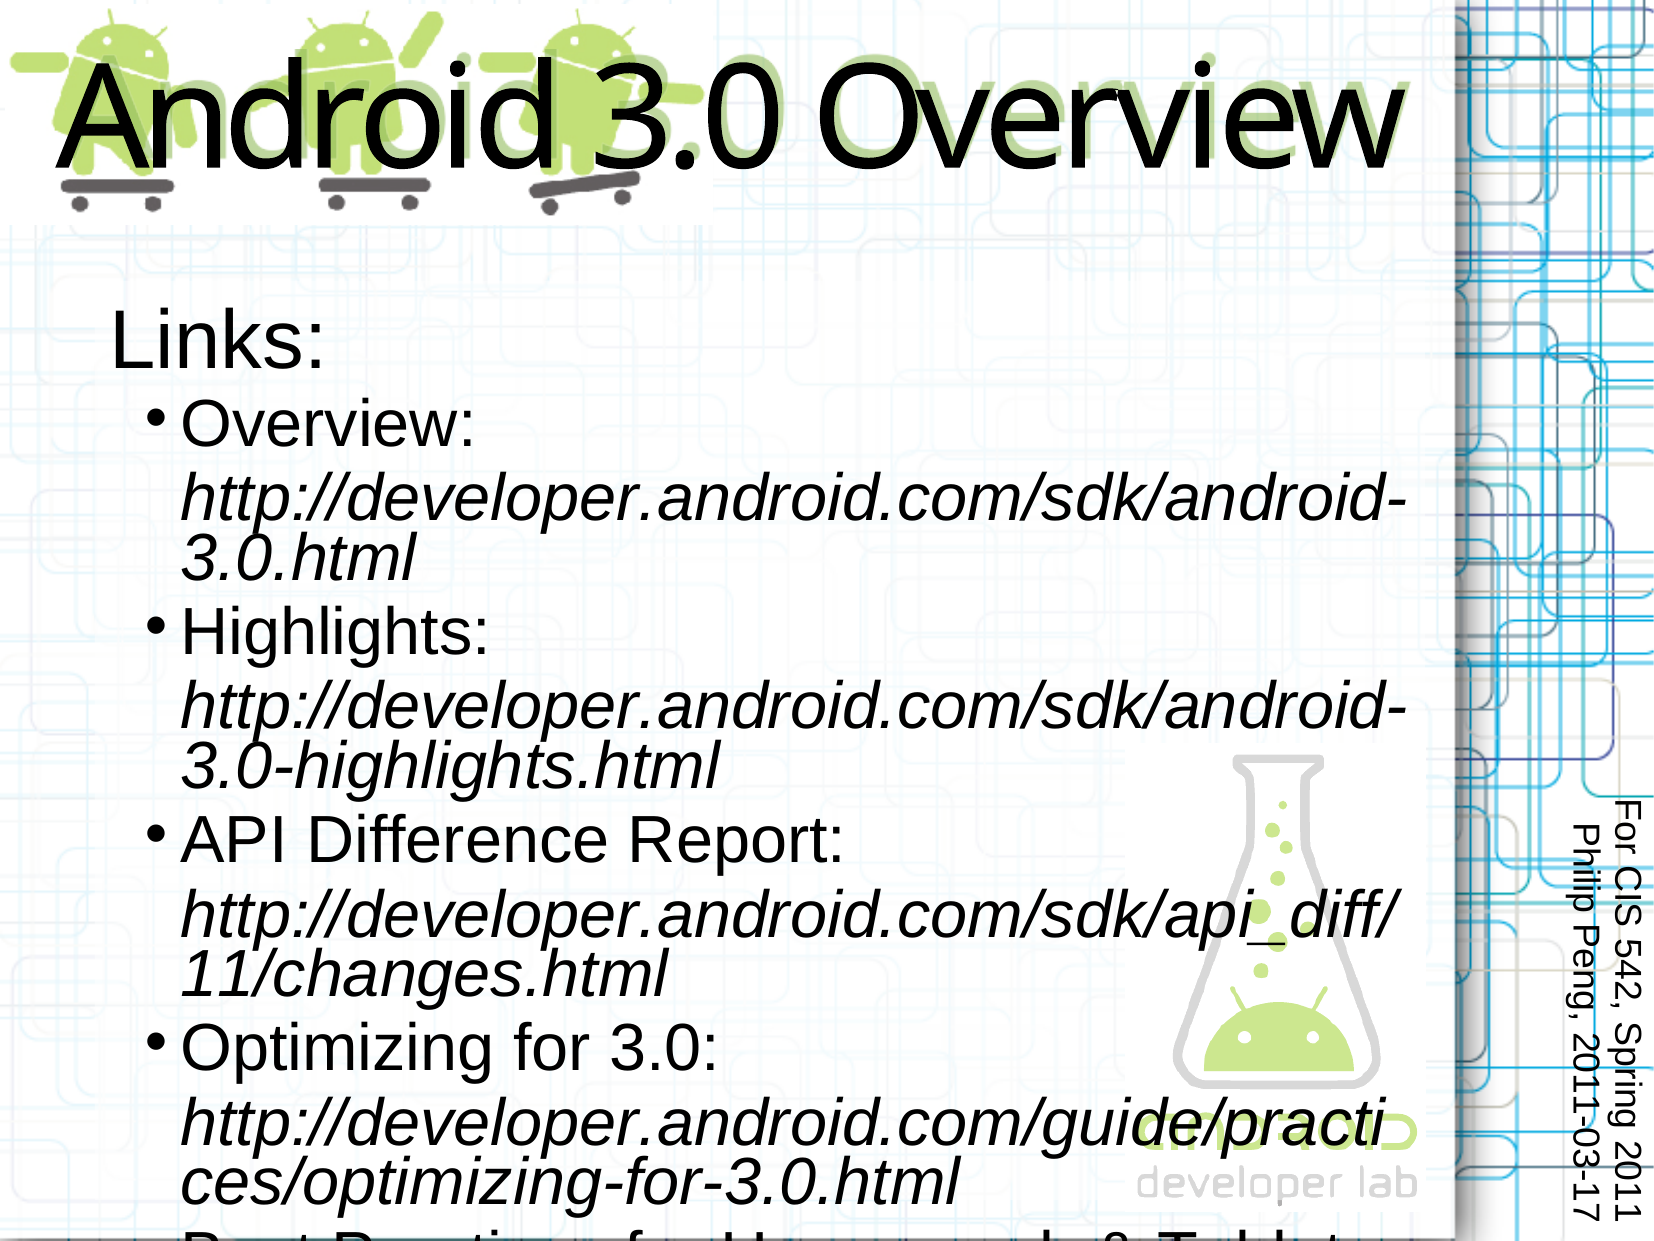

Android 3.0 Overview
Links:
Overview:http://developer.android.com/sdk/android-3.0.html
Highlights: http://developer.android.com/sdk/android-3.0-highlights.html
API Difference Report: http://developer.android.com/sdk/api_diff/11/changes.html
Optimizing for 3.0: http://developer.android.com/guide/practices/optimizing-for-3.0.html
Best Practices for Honeycomb & Tablets http://oscandy.com/best-practices-for-honeycomb-and-tablets/
For CIS 542, Spring 2011
Philip Peng, 2011-03-17